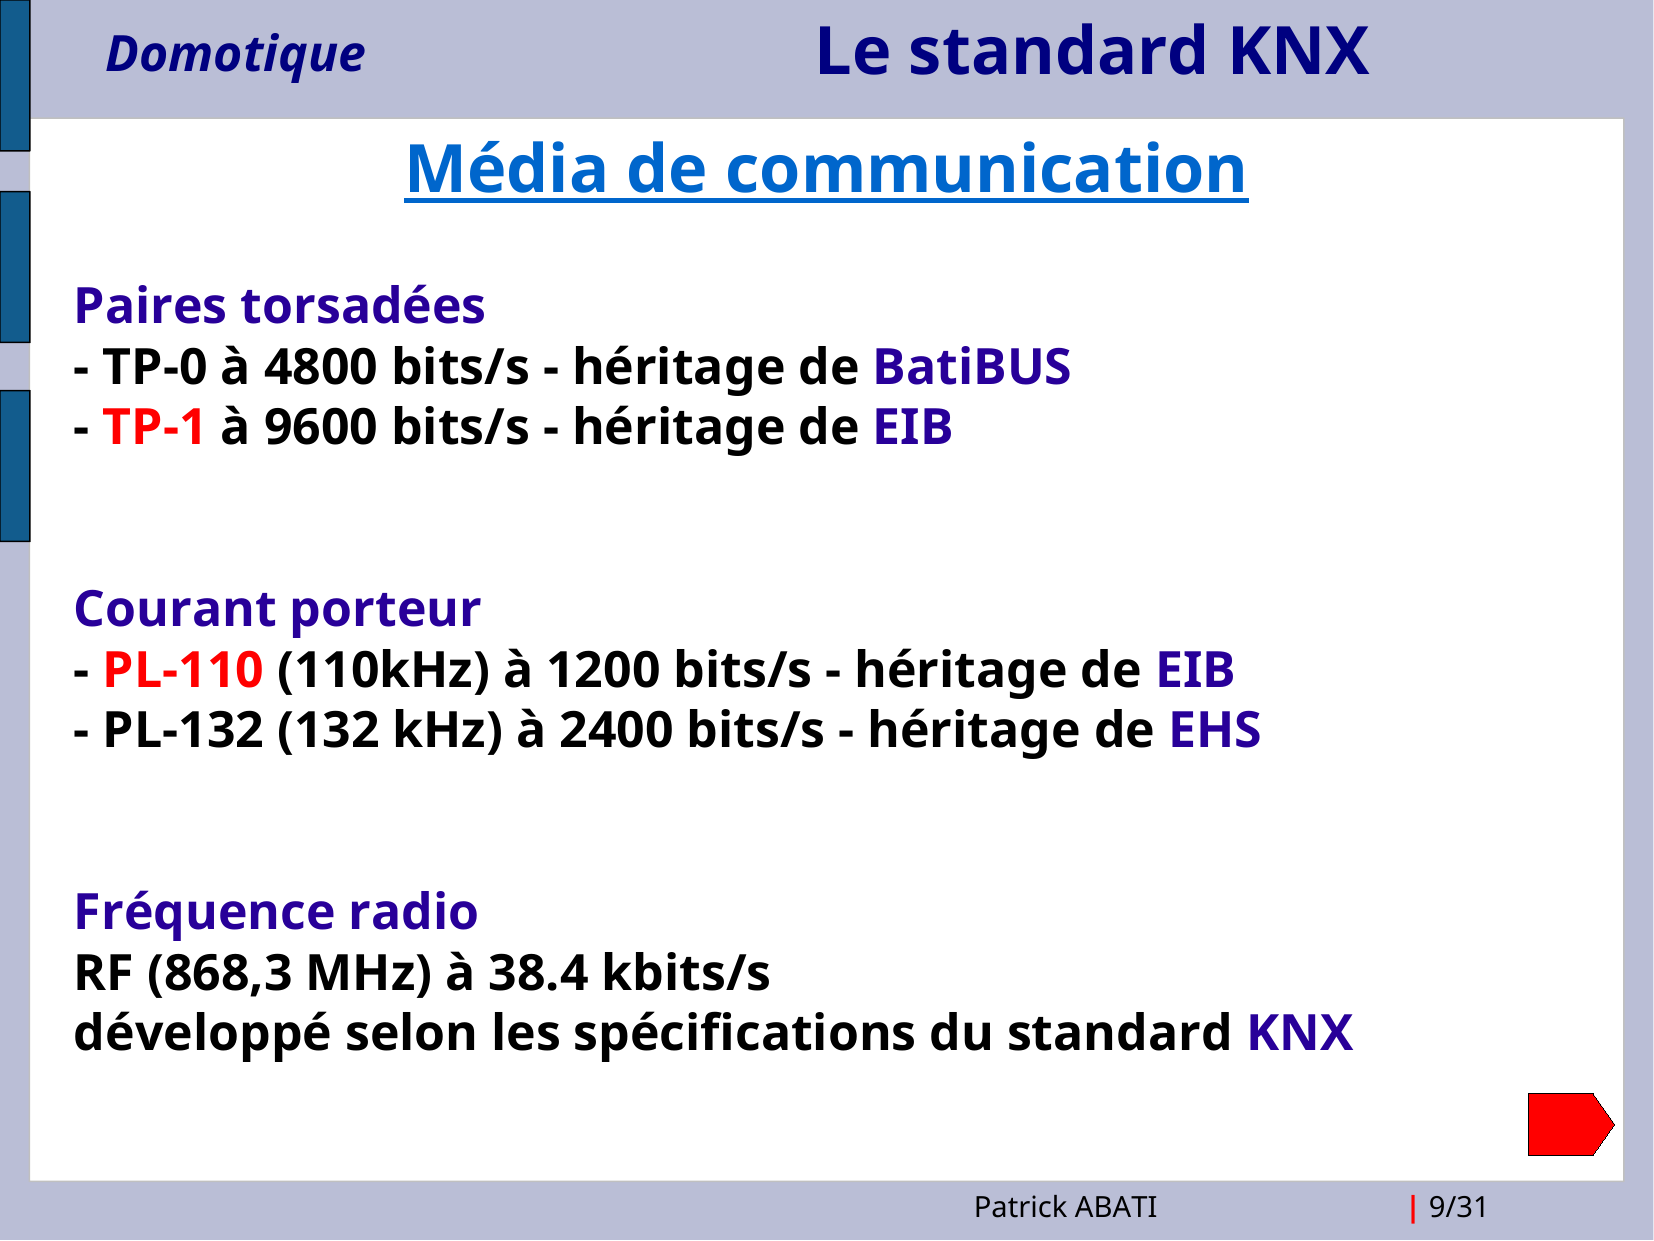

Média de communication
Paires torsadées
- TP-0 à 4800 bits/s - héritage de BatiBUS
- TP-1 à 9600 bits/s - héritage de EIB
Courant porteur
- PL-110 (110kHz) à 1200 bits/s - héritage de EIB
- PL-132 (132 kHz) à 2400 bits/s - héritage de EHS
Fréquence radio
RF (868,3 MHz) à 38.4 kbits/s
développé selon les spécifications du standard KNX